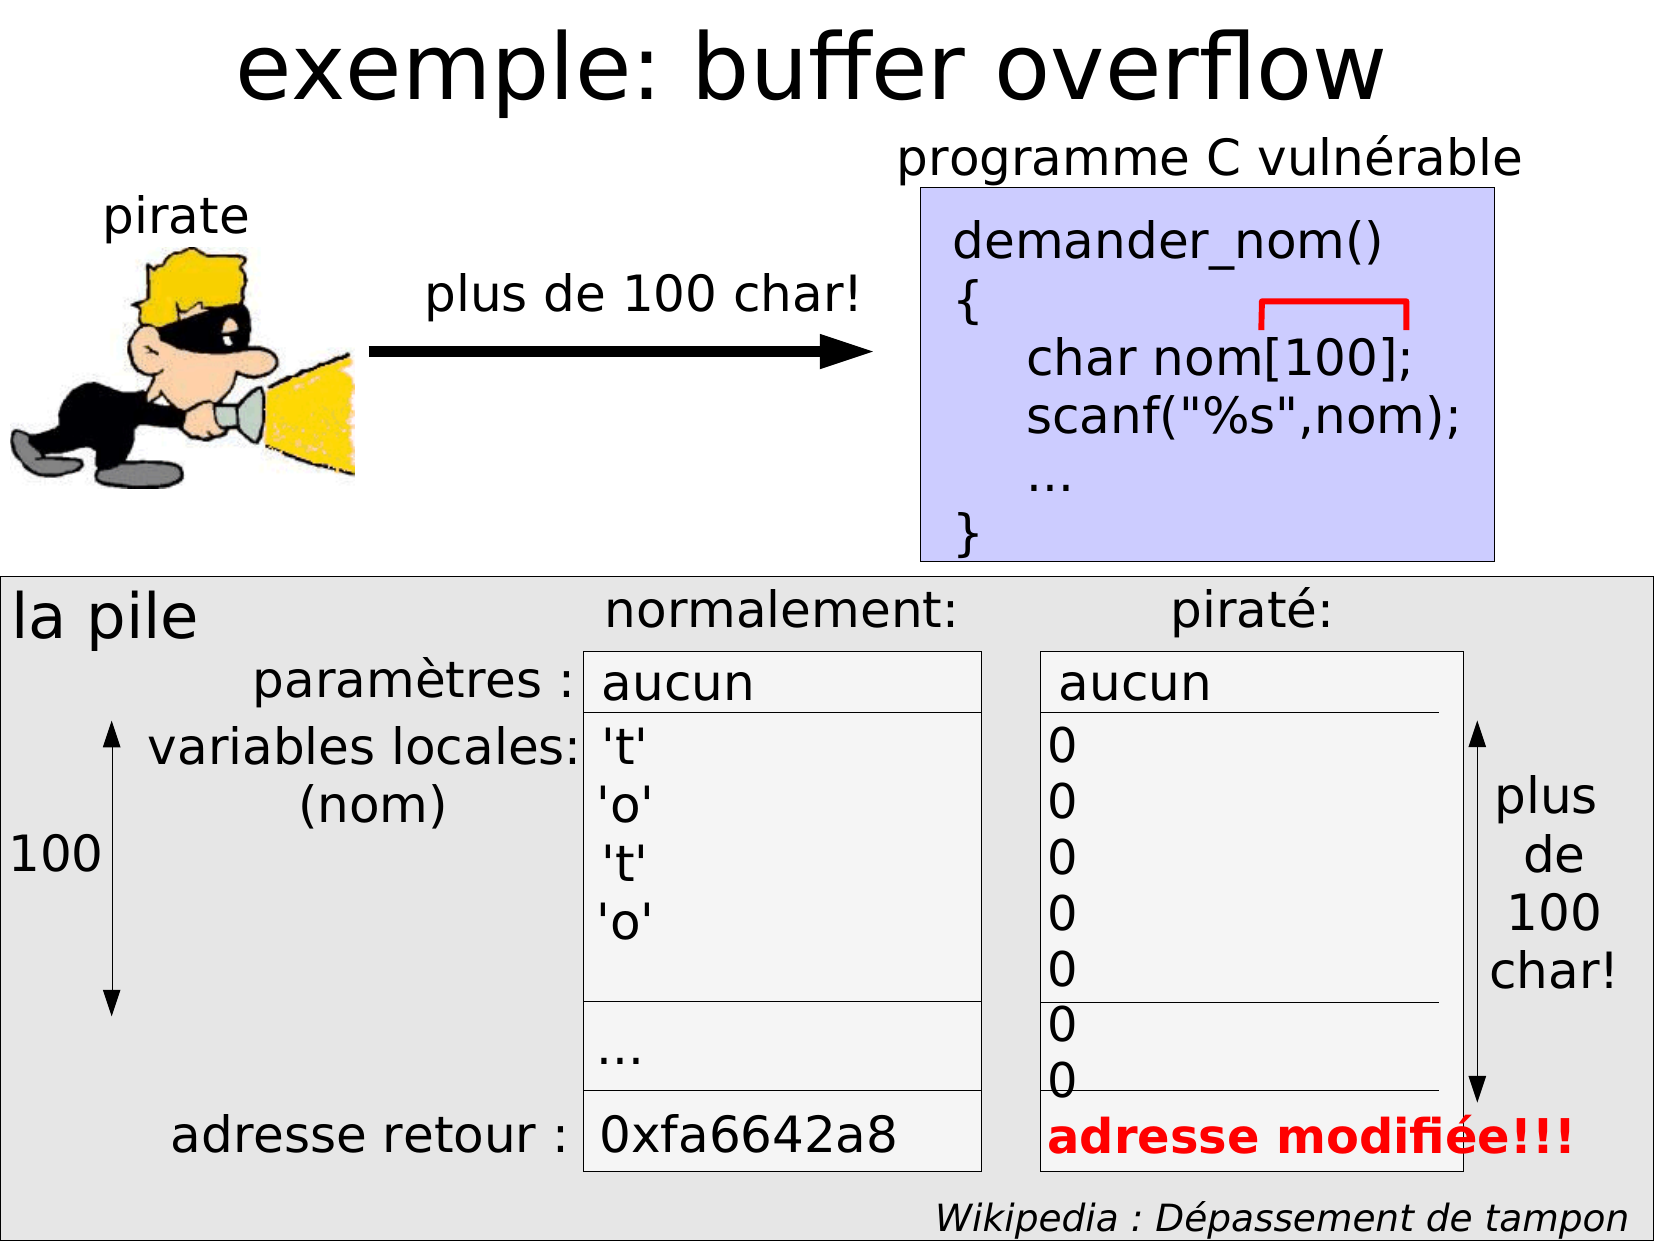

# exemple: buffer overflow
programme C vulnérable
pirate
demander_nom()
{
	char nom[100];
	scanf("%s",nom);
	...
}
plus de 100 char!
la pile
normalement:
piraté:
paramètres :
aucun
aucun
variables locales:
(nom)
't'
'o'
't'
'o'
0
0
0
0
0
0
0
adresse modifiée!!!
plus
de
100
char!
100
...
adresse retour :
0xfa6642a8
Wikipedia : Dépassement de tampon